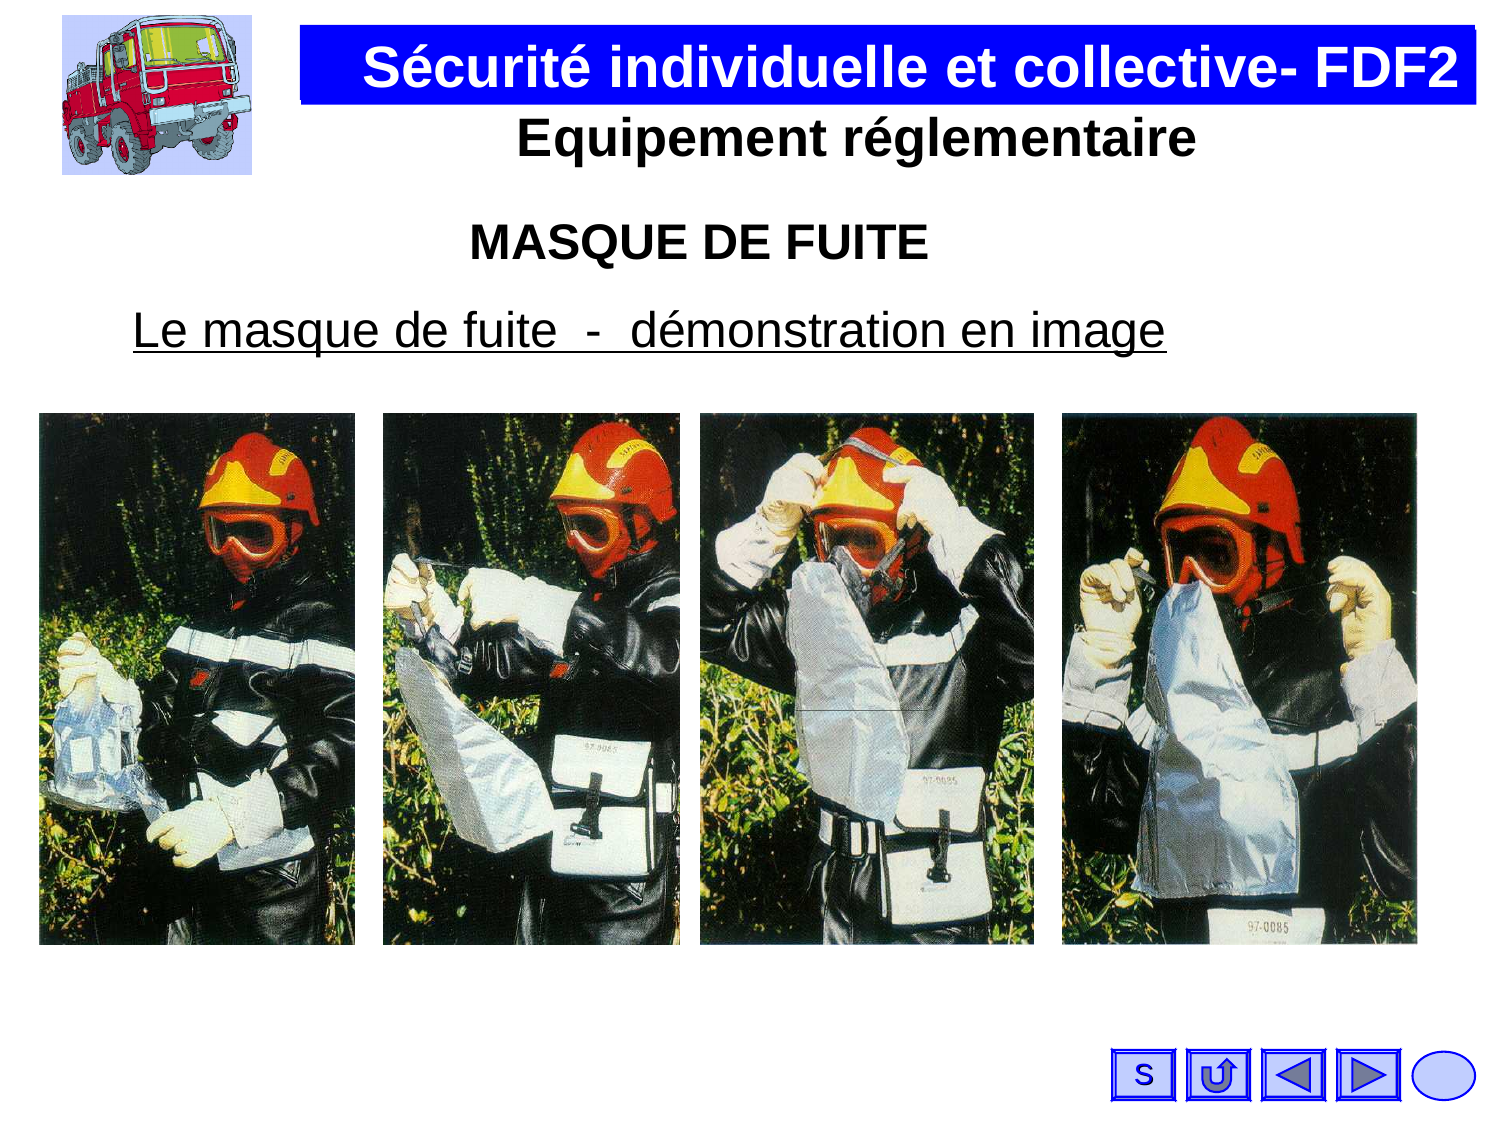

Sécurité individuelle et collective- FDF2
Equipement réglementaire
MASQUE DE FUITE
Le masque de fuite - démonstration en image